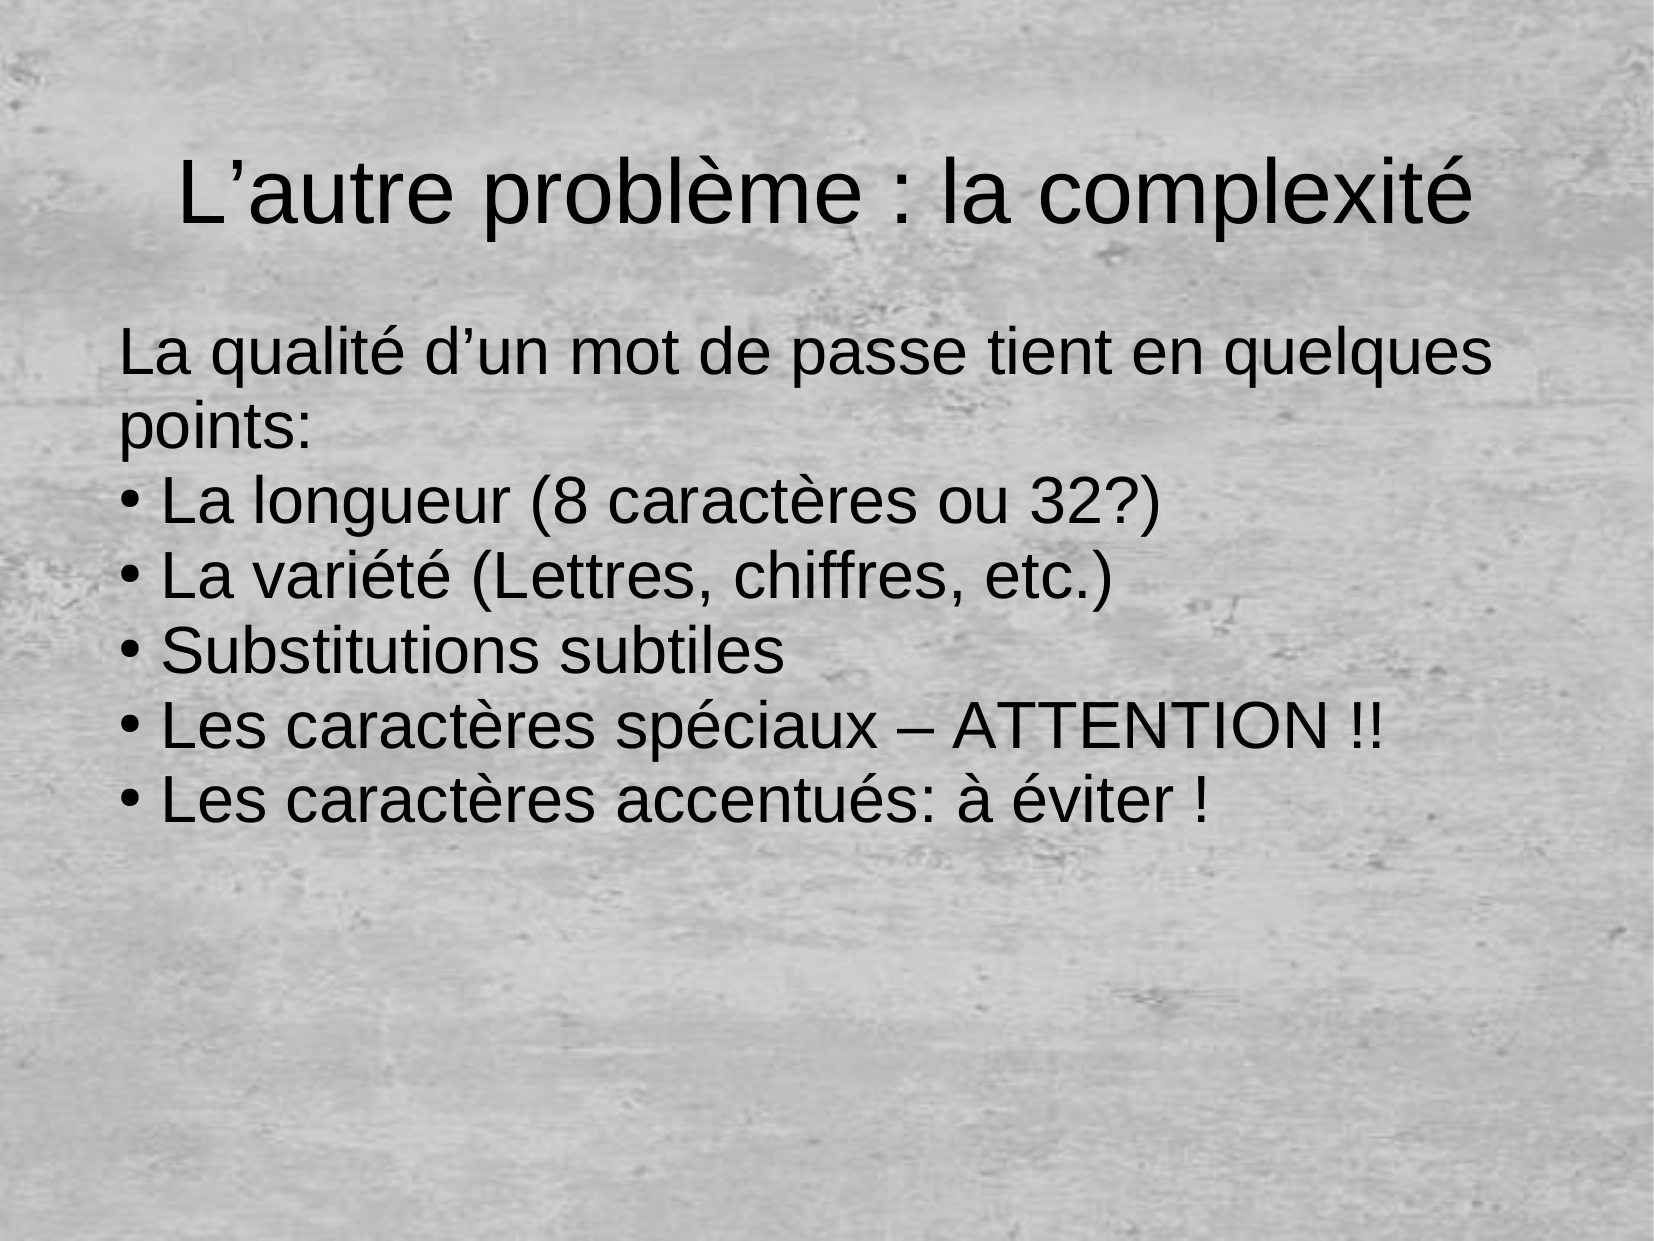

# L’autre problème : la complexité
La qualité d’un mot de passe tient en quelques points:
 La longueur (8 caractères ou 32?)
 La variété (Lettres, chiffres, etc.)
 Substitutions subtiles
 Les caractères spéciaux – ATTENTION !!
 Les caractères accentués: à éviter !